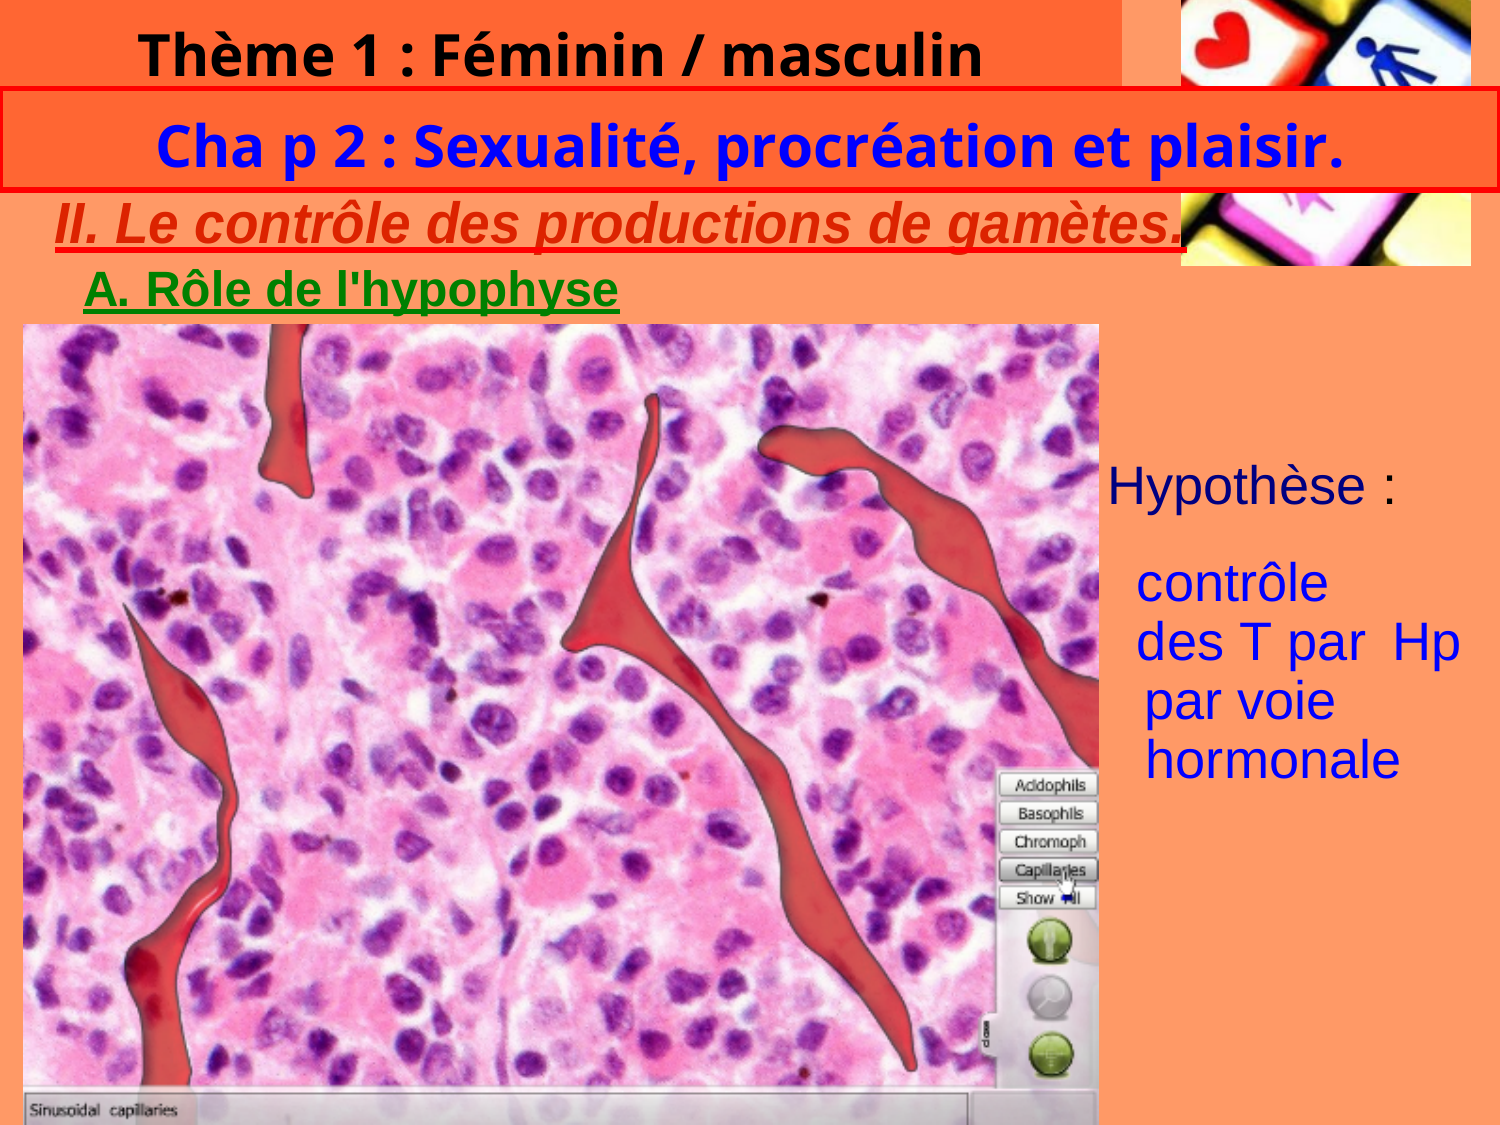

Thème 1 : Féminin / masculin
Cha p 2 : Sexualité, procréation et plaisir.
Hypothèse :
contrôle
des T par
Hp
par voie
hormonale